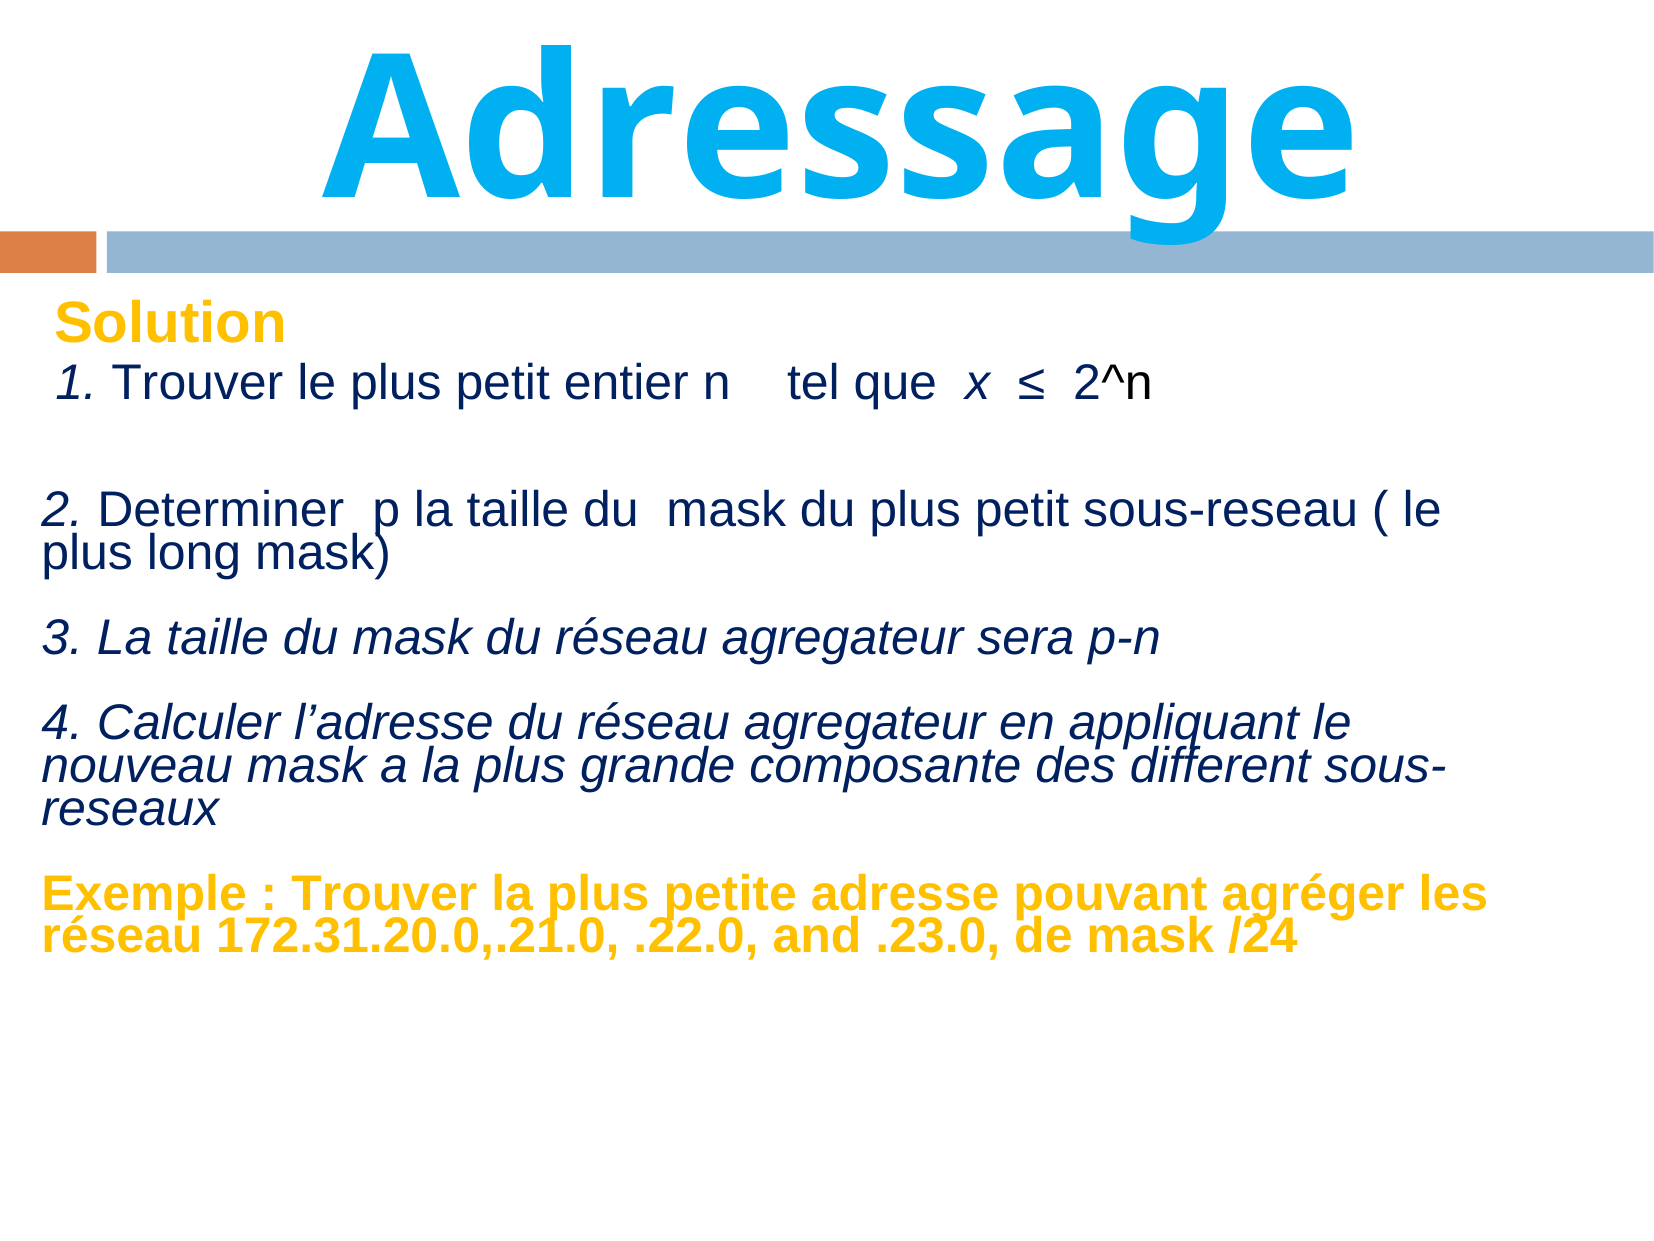

Adressage
Solution
 1. Trouver le plus petit entier n tel que x ≤ 2^n
2. Determiner p la taille du mask du plus petit sous-reseau ( le plus long mask)
3. La taille du mask du réseau agregateur sera p-n
4. Calculer l’adresse du réseau agregateur en appliquant le nouveau mask a la plus grande composante des different sous-reseaux
Exemple : Trouver la plus petite adresse pouvant agréger les réseau 172.31.20.0,.21.0, .22.0, and .23.0, de mask /24